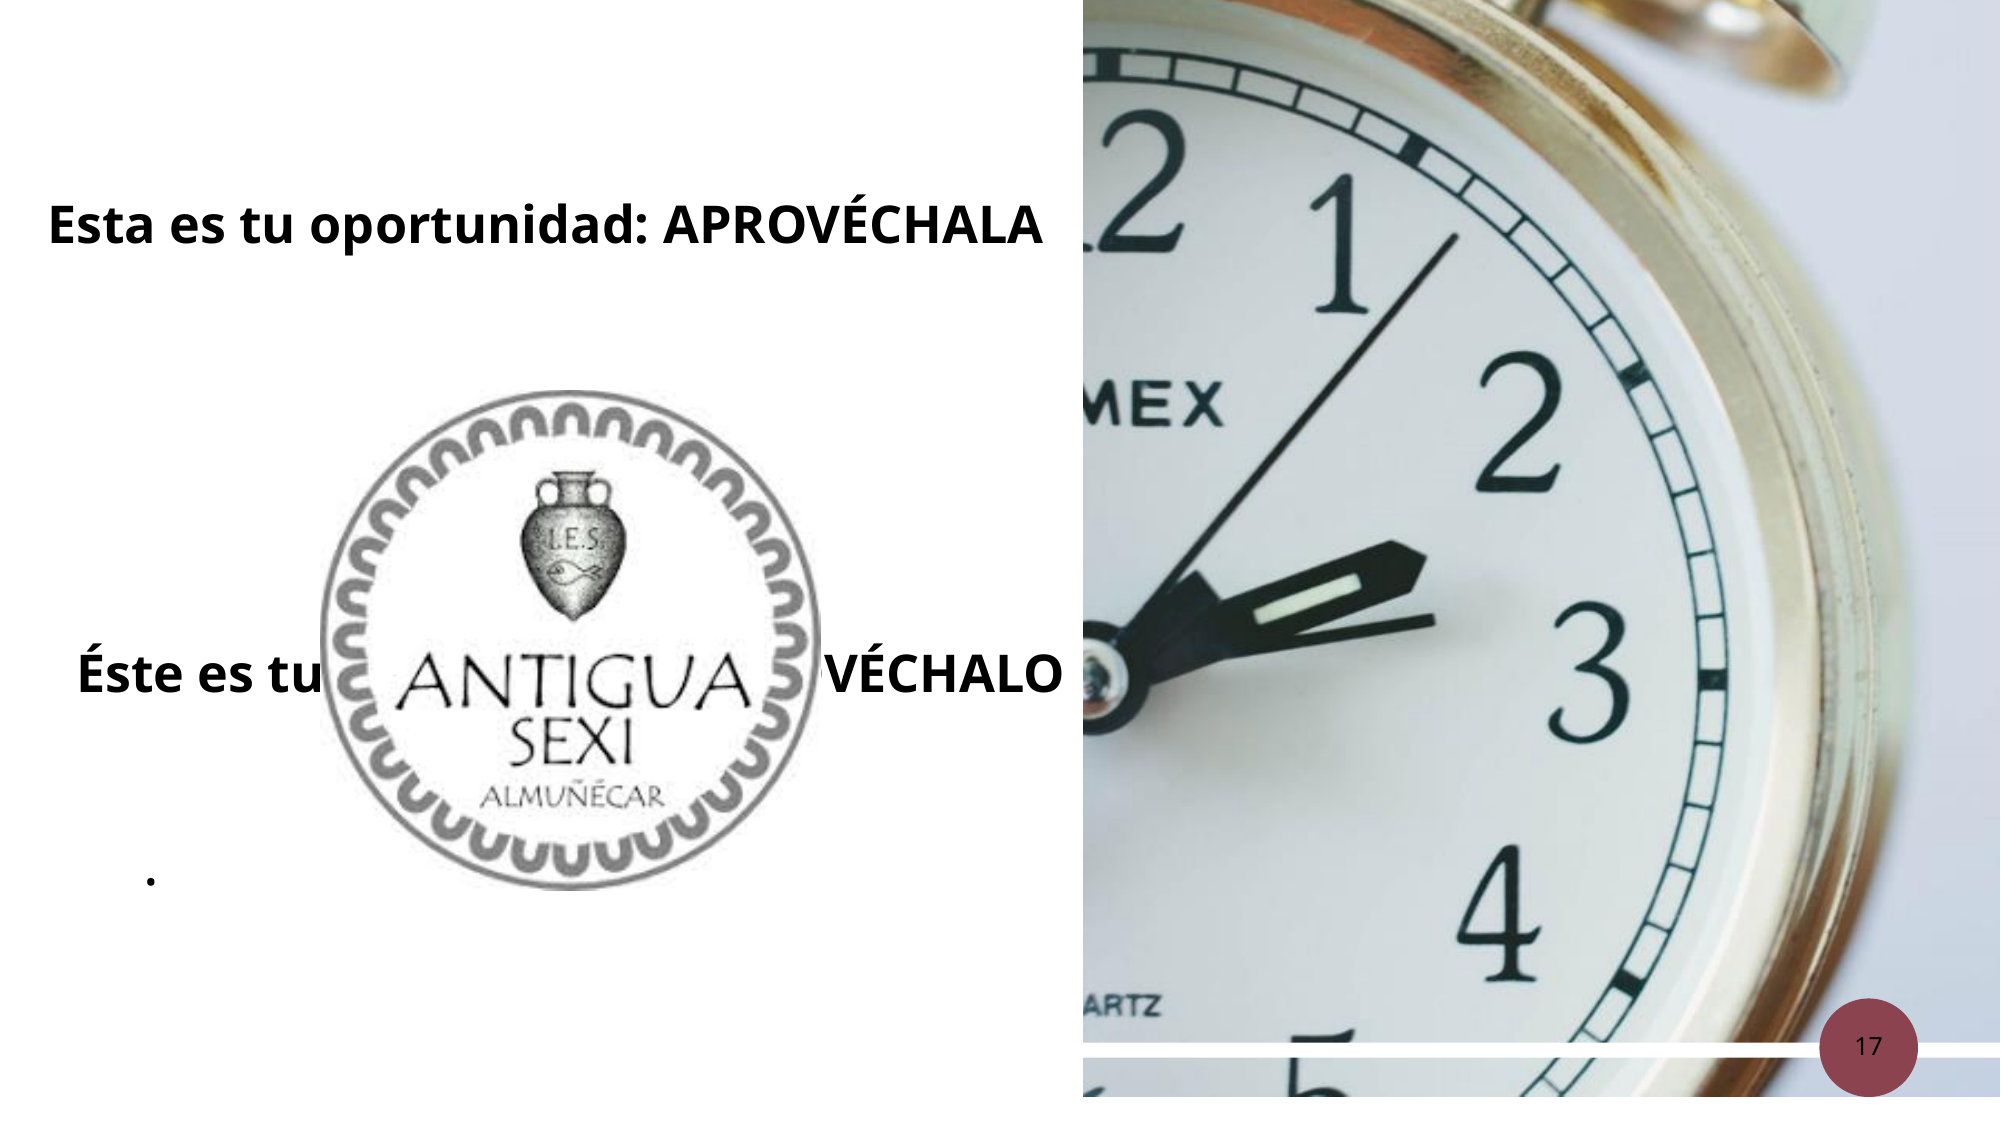

Esta es tu oportunidad: APROVÉCHALA
Éste es tu momento		 APROVÉCHALO
# .